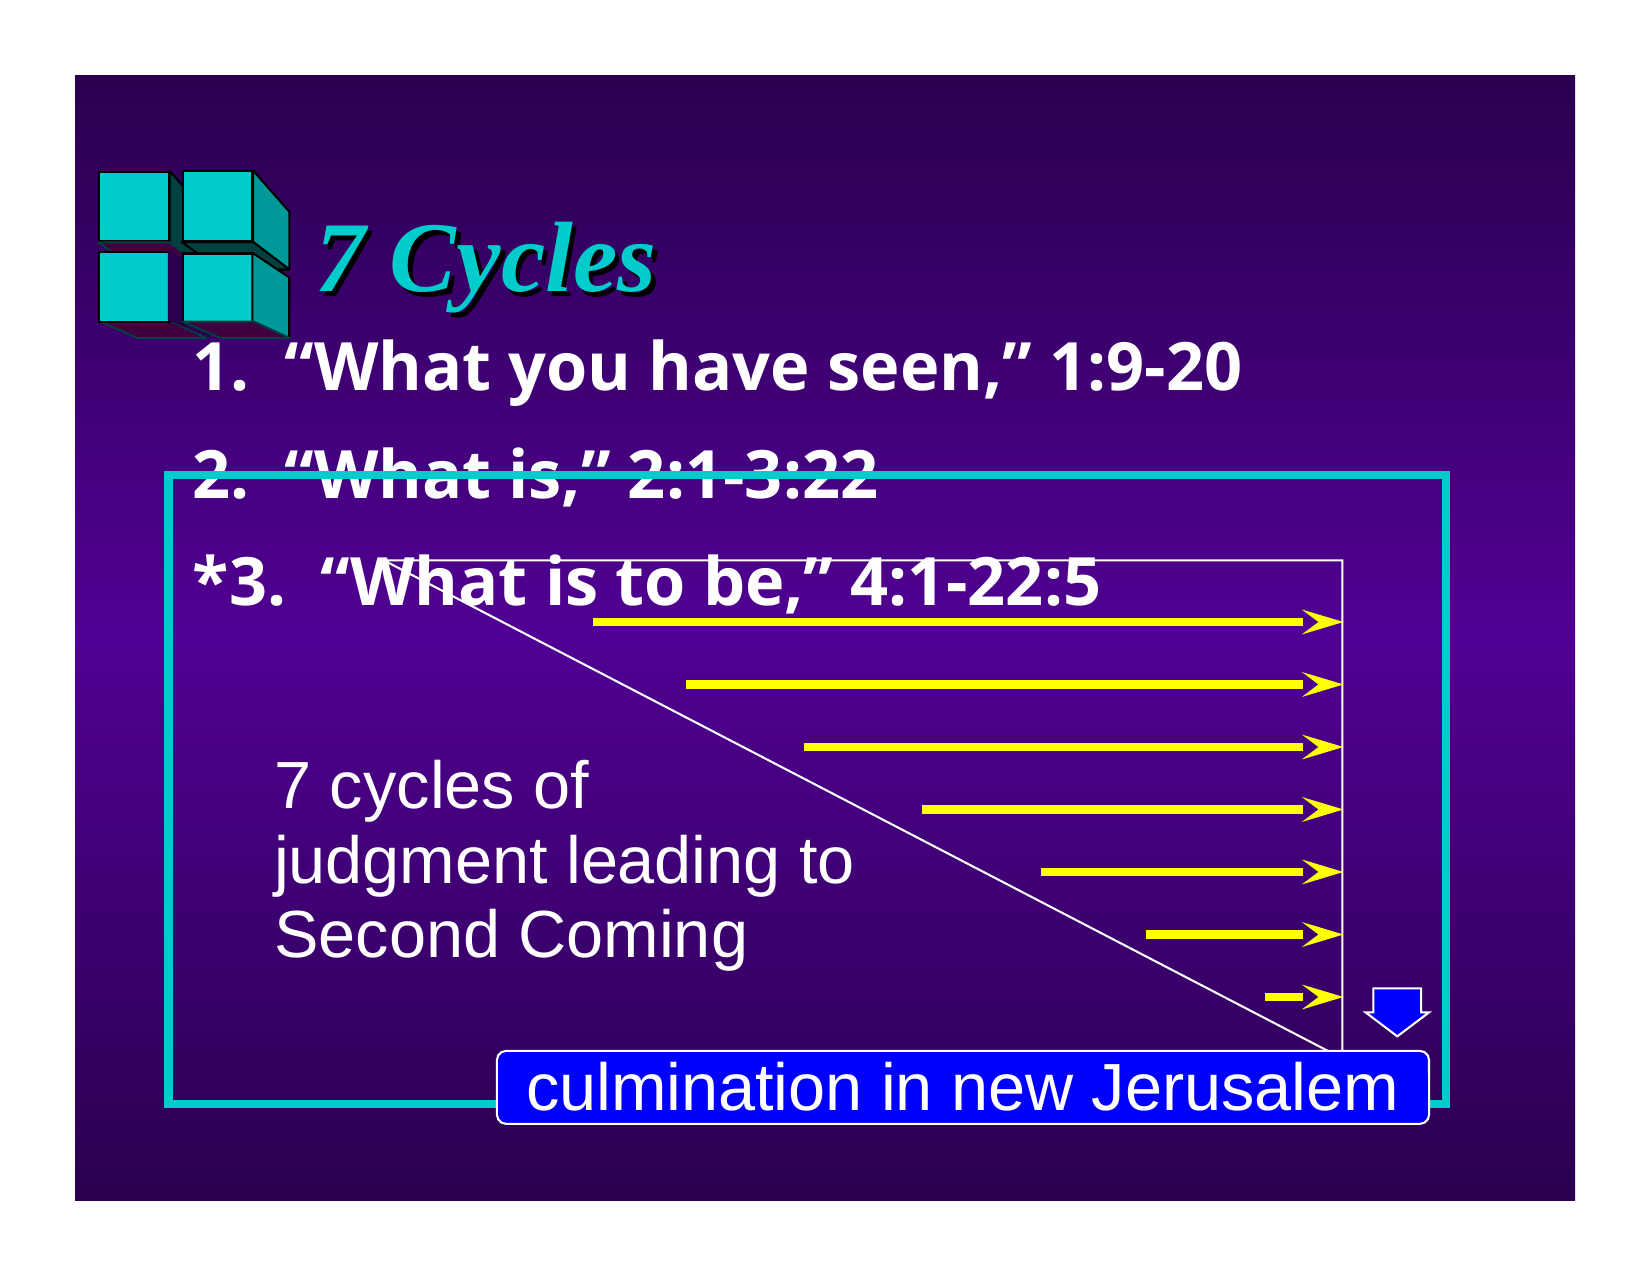

# 7 Cycles
1. “What you have seen,” 1:9-20
2. “What is,” 2:1-3:22
*3. “What is to be,” 4:1-22:5
7 cycles of
judgment leading to Second Coming
culmination in new Jerusalem